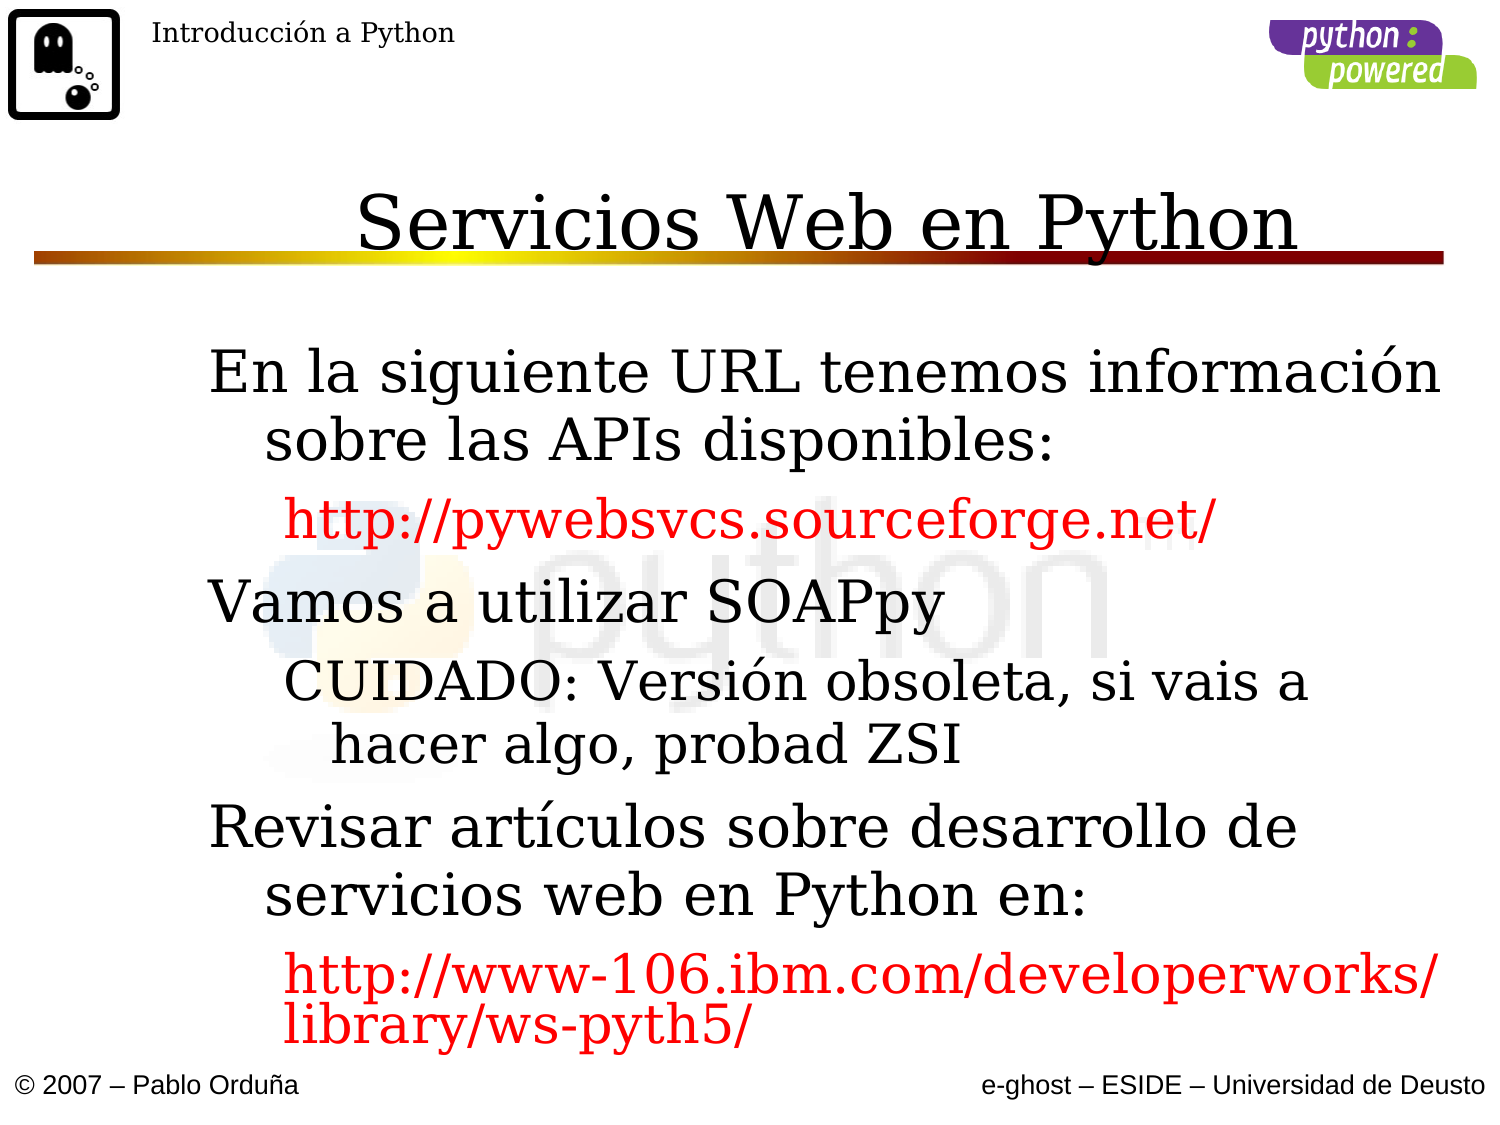

# Servicios Web en Python
En la siguiente URL tenemos información sobre las APIs disponibles:
http://pywebsvcs.sourceforge.net/
Vamos a utilizar SOAPpy
CUIDADO: Versión obsoleta, si vais a hacer algo, probad ZSI
Revisar artículos sobre desarrollo de servicios web en Python en:
http://www-106.ibm.com/developerworks/library/ws-pyth5/